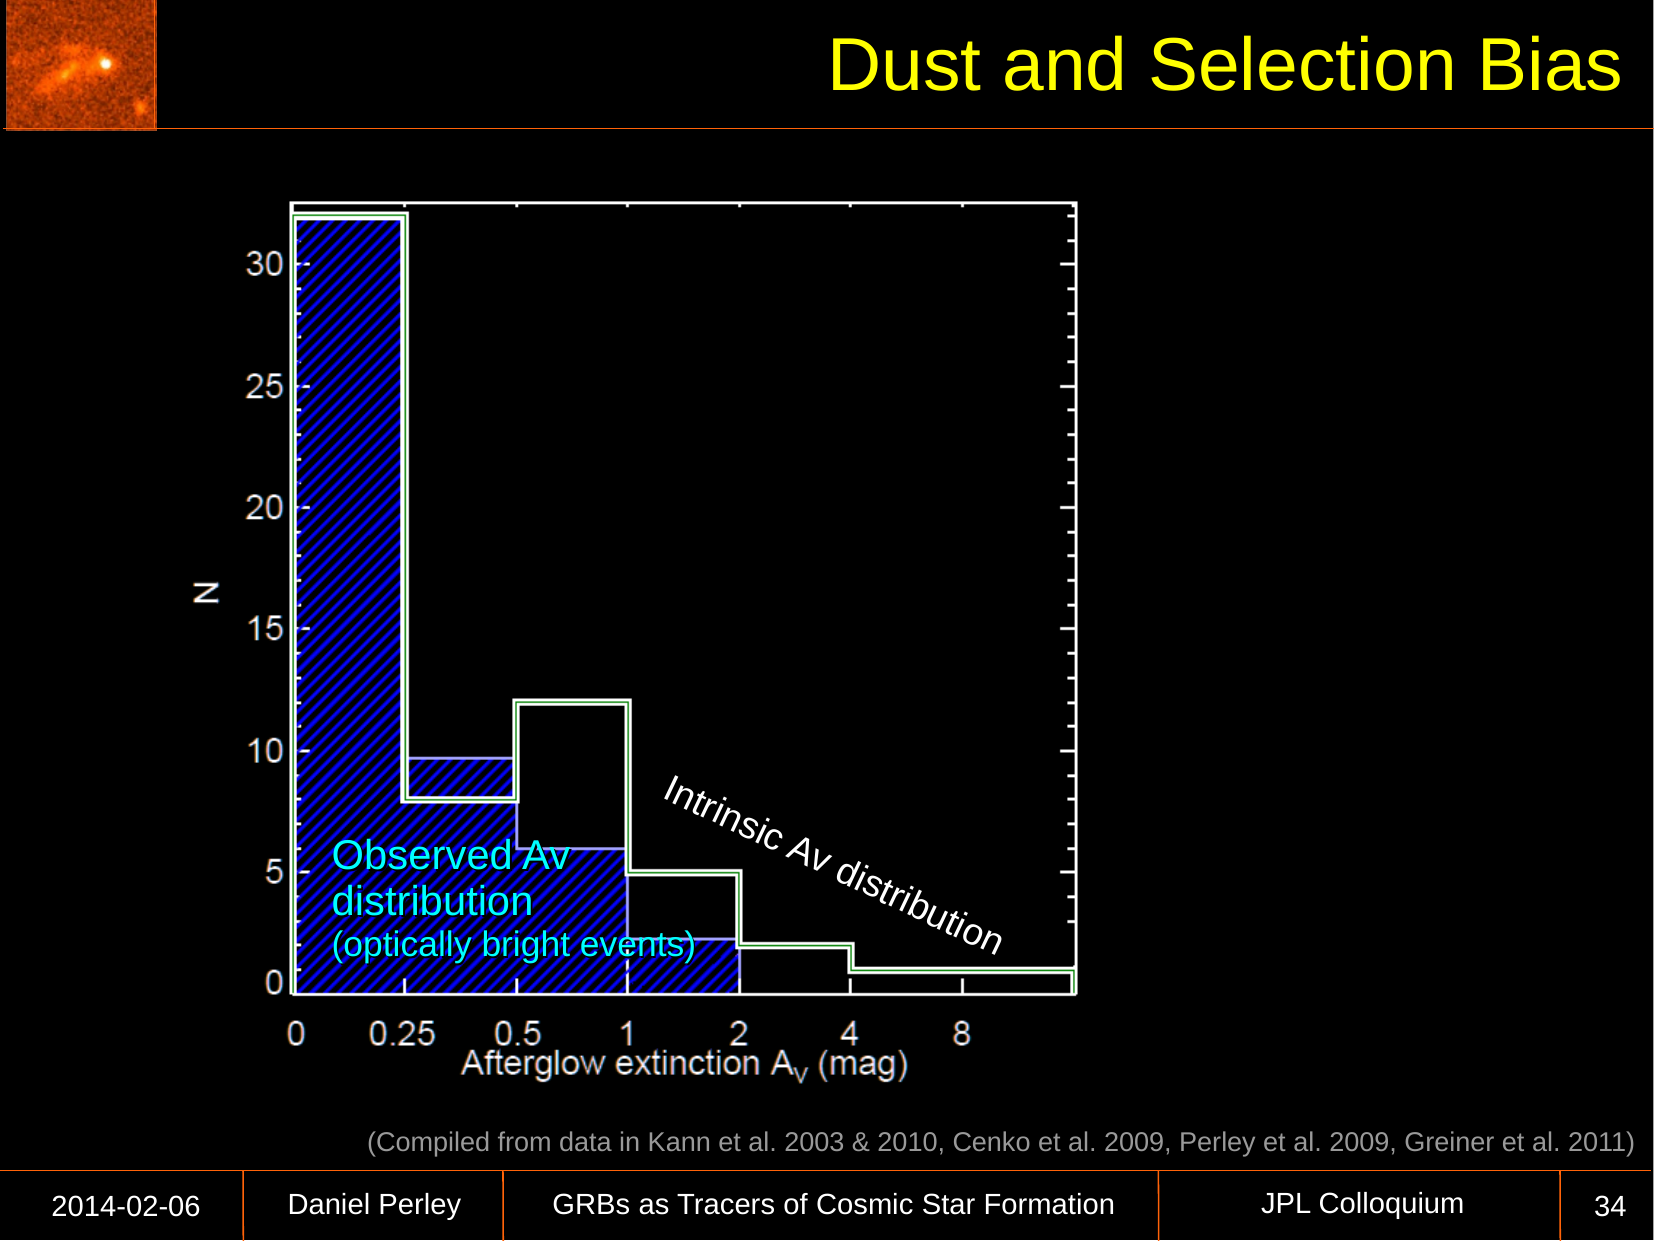

# Dust and Selection Bias
Observed Av distribution
(optically bright events)
Intrinsic Av distribution
(Compiled from data in Kann et al. 2003 & 2010, Cenko et al. 2009, Perley et al. 2009, Greiner et al. 2011)
2014-02-06
34